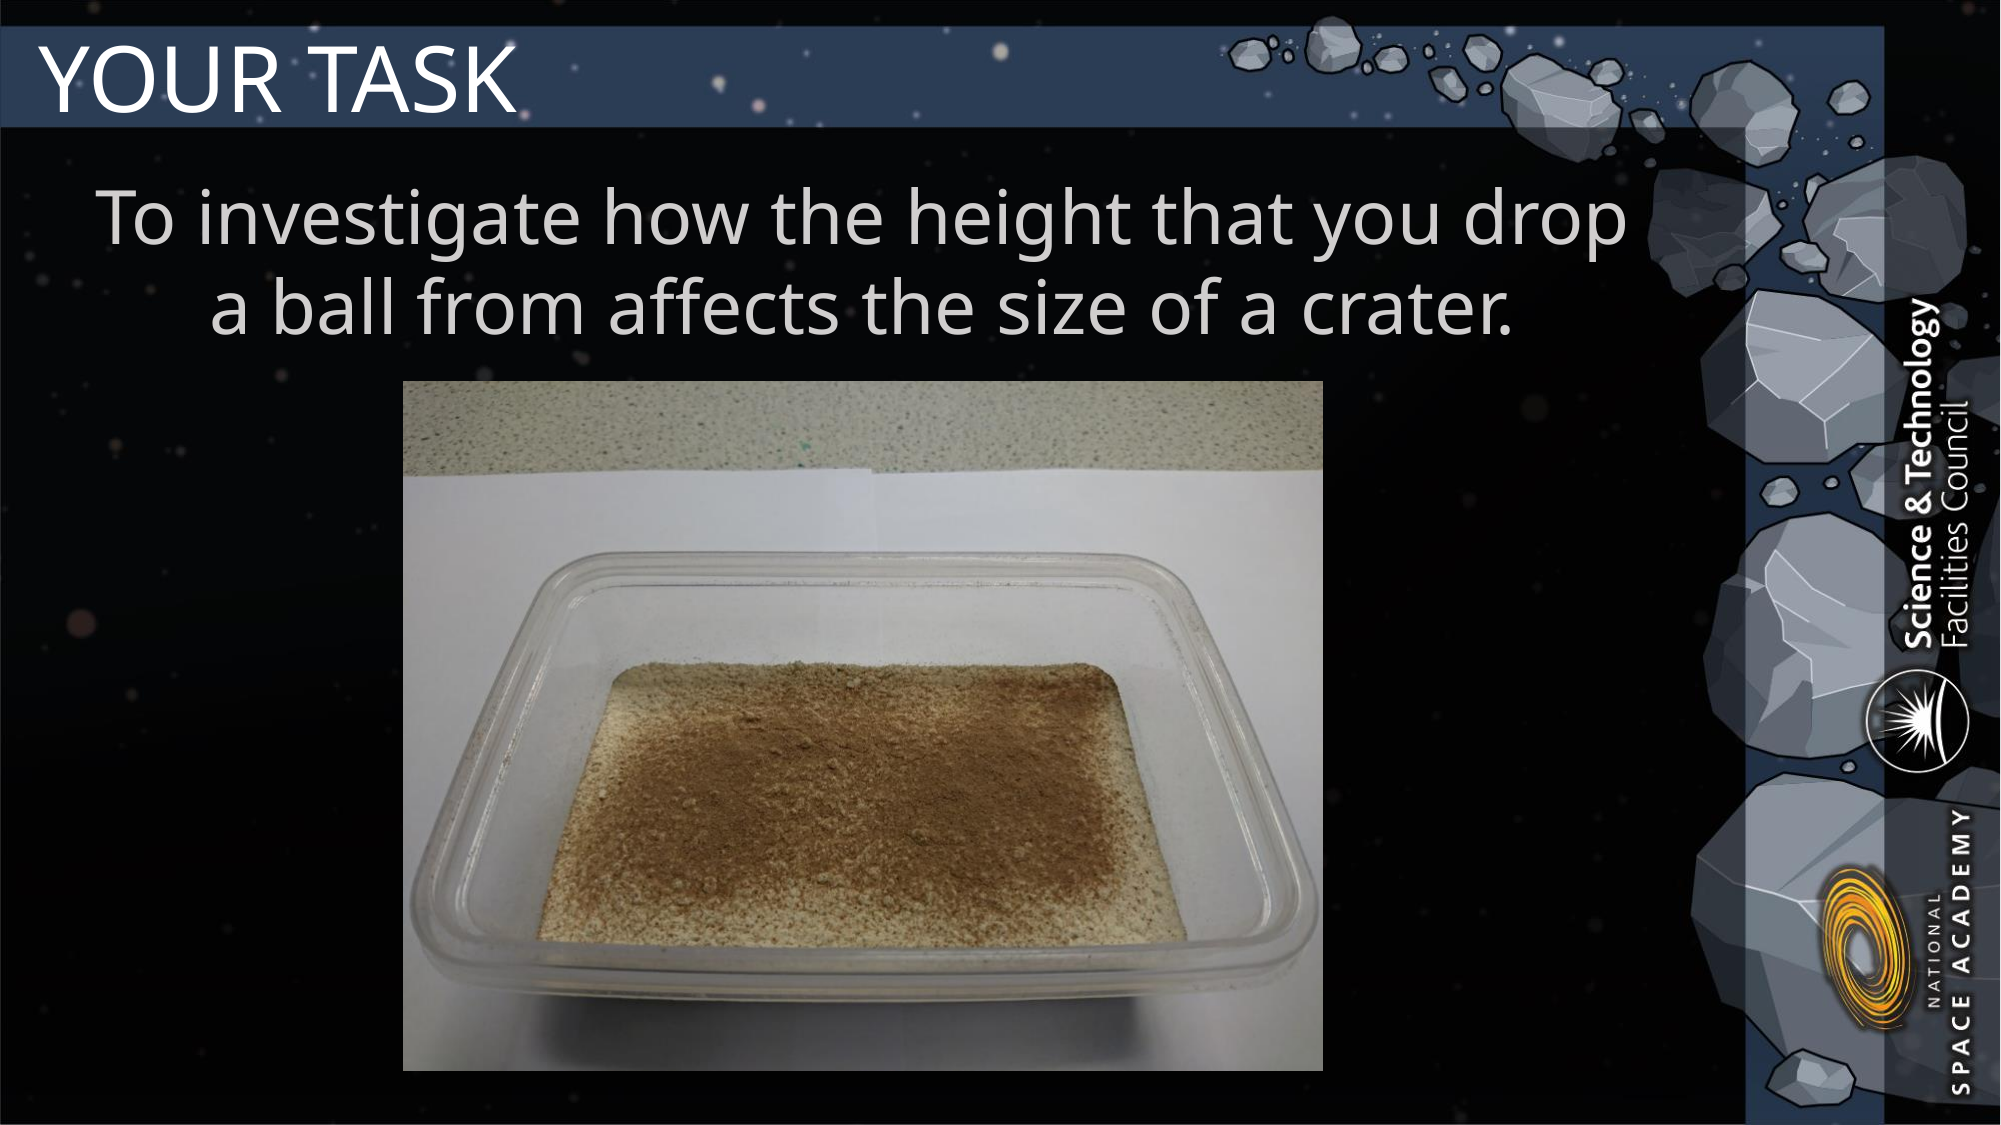

YOUR TASK
To investigate how the height that you drop a ball from affects the size of a crater.